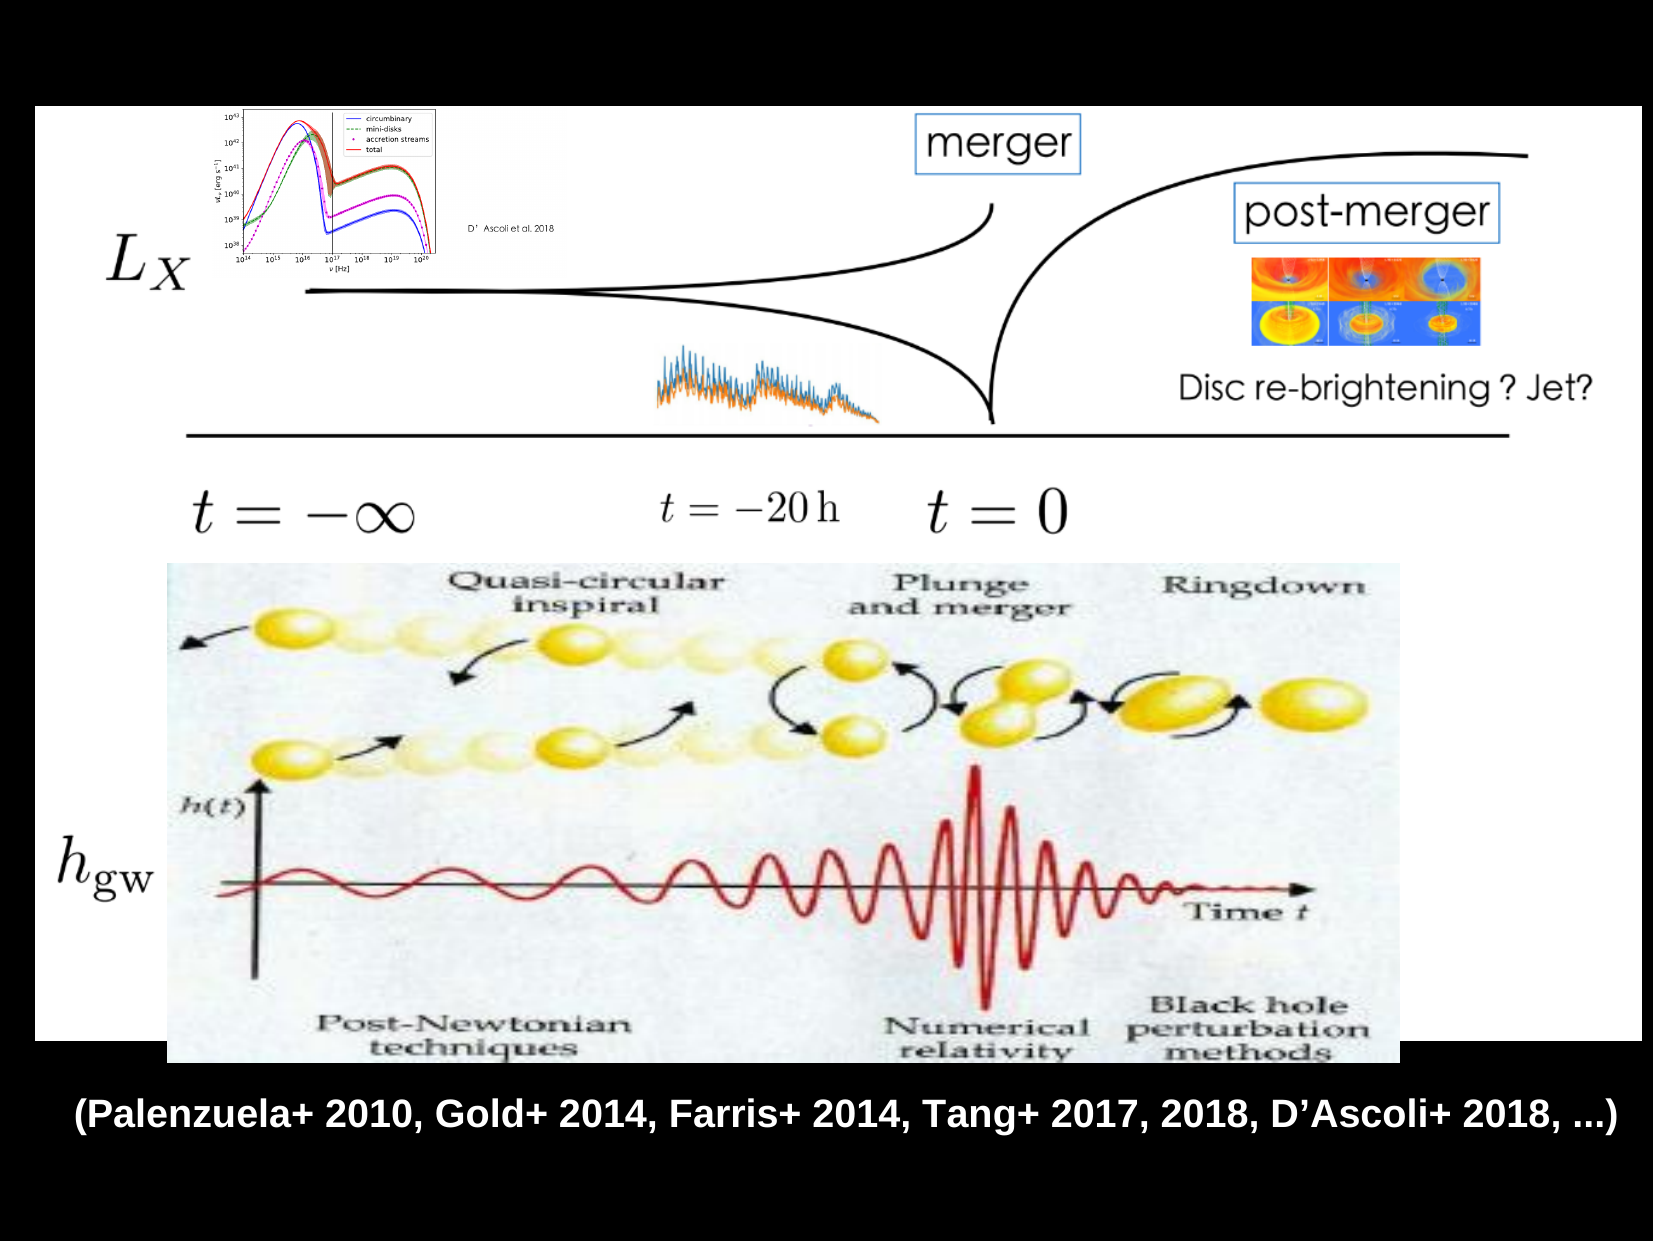

(Palenzuela+ 2010, Gold+ 2014, Farris+ 2014, Tang+ 2017, 2018, D’Ascoli+ 2018, ...)